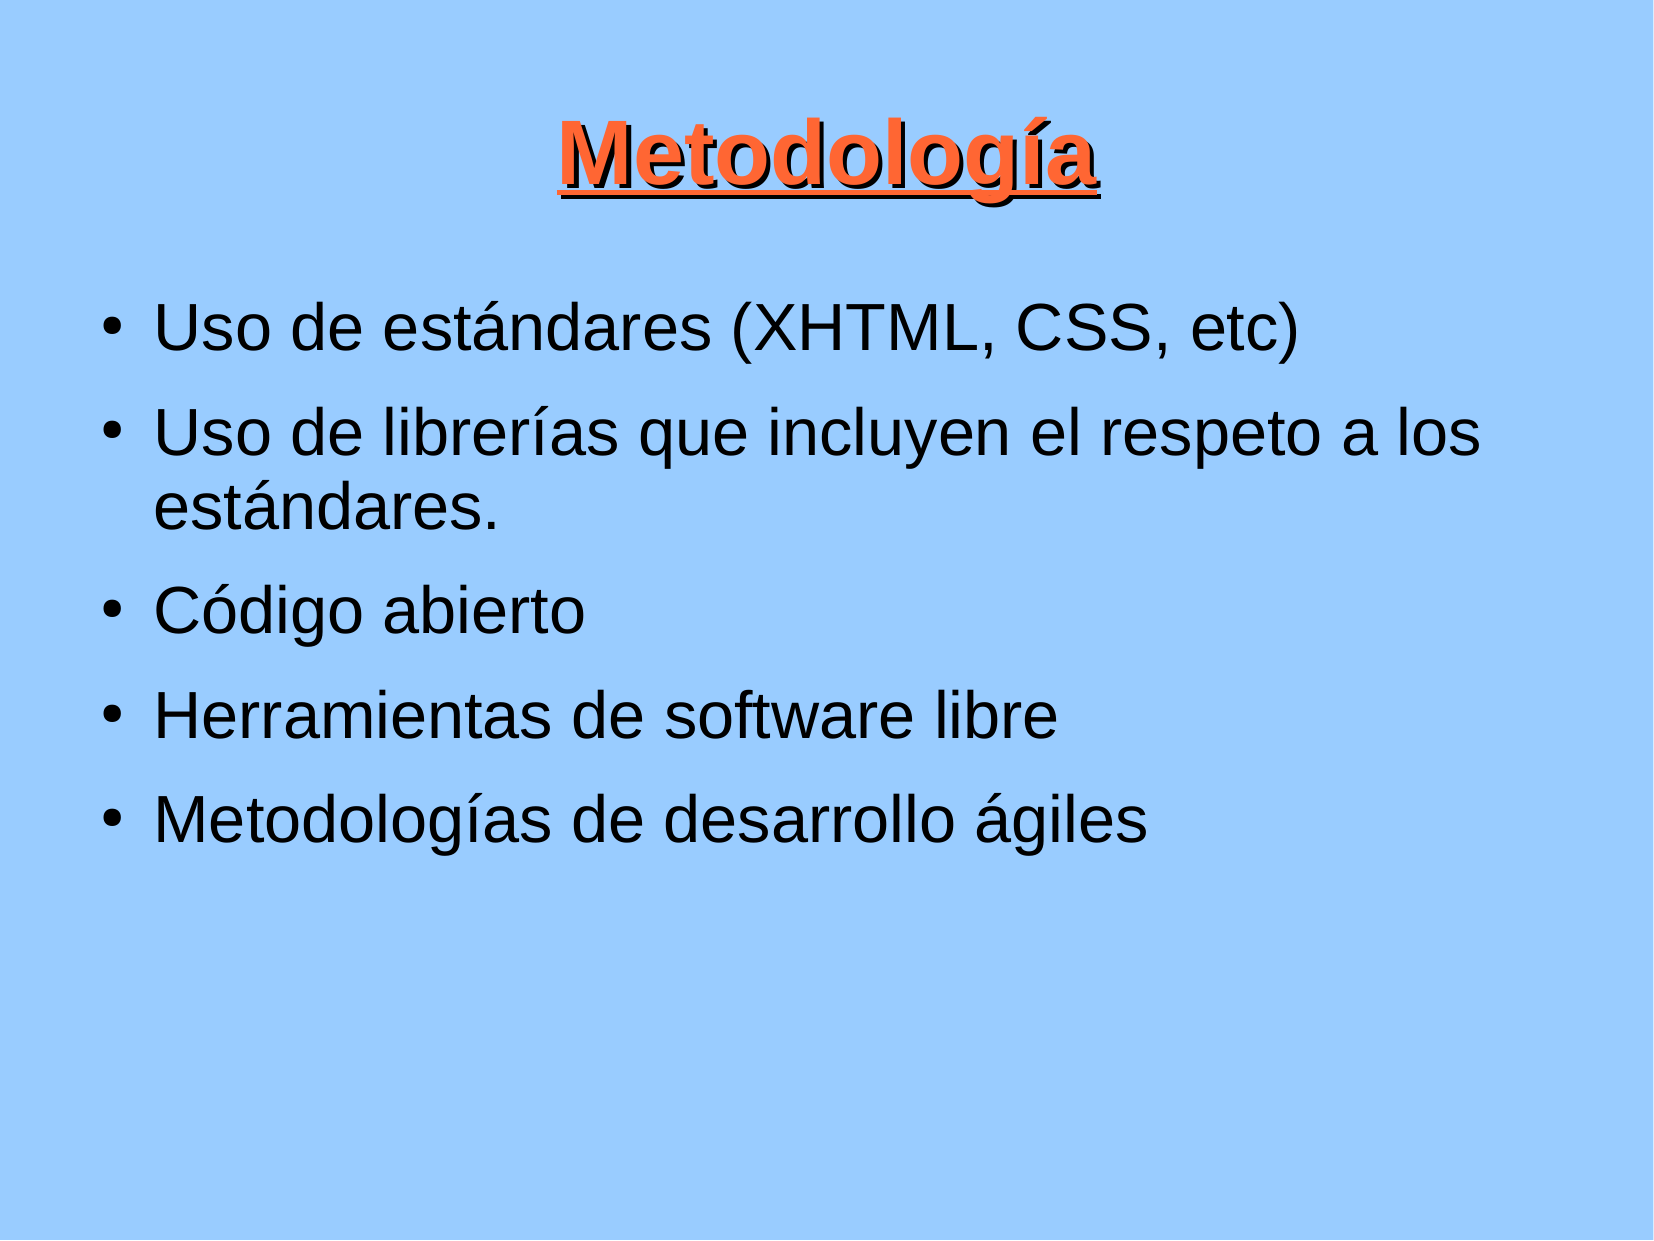

# Metodología
Uso de estándares (XHTML, CSS, etc)
Uso de librerías que incluyen el respeto a los estándares.
Código abierto
Herramientas de software libre
Metodologías de desarrollo ágiles